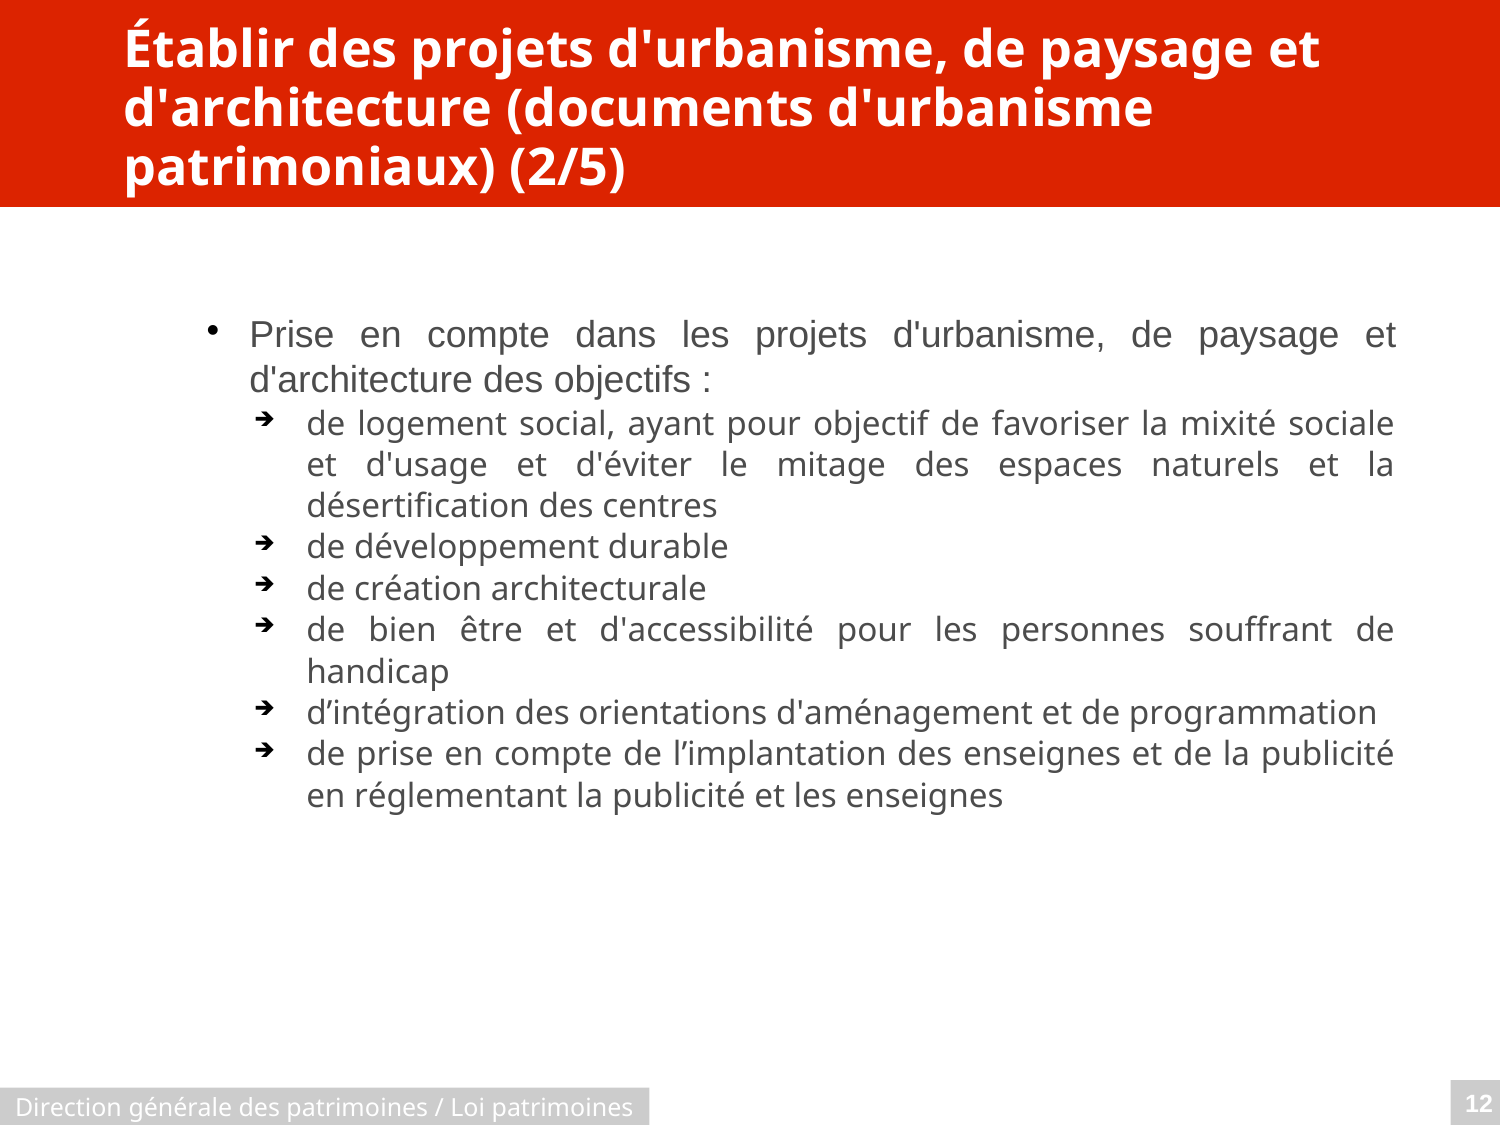

# Établir des projets d'urbanisme, de paysage et d'architecture (documents d'urbanisme patrimoniaux) (2/5)
Prise en compte dans les projets d'urbanisme, de paysage et d'architecture des objectifs :
de logement social, ayant pour objectif de favoriser la mixité sociale et d'usage et d'éviter le mitage des espaces naturels et la désertification des centres
de développement durable
de création architecturale
de bien être et d'accessibilité pour les personnes souffrant de handicap
d’intégration des orientations d'aménagement et de programmation
de prise en compte de l’implantation des enseignes et de la publicité en réglementant la publicité et les enseignes